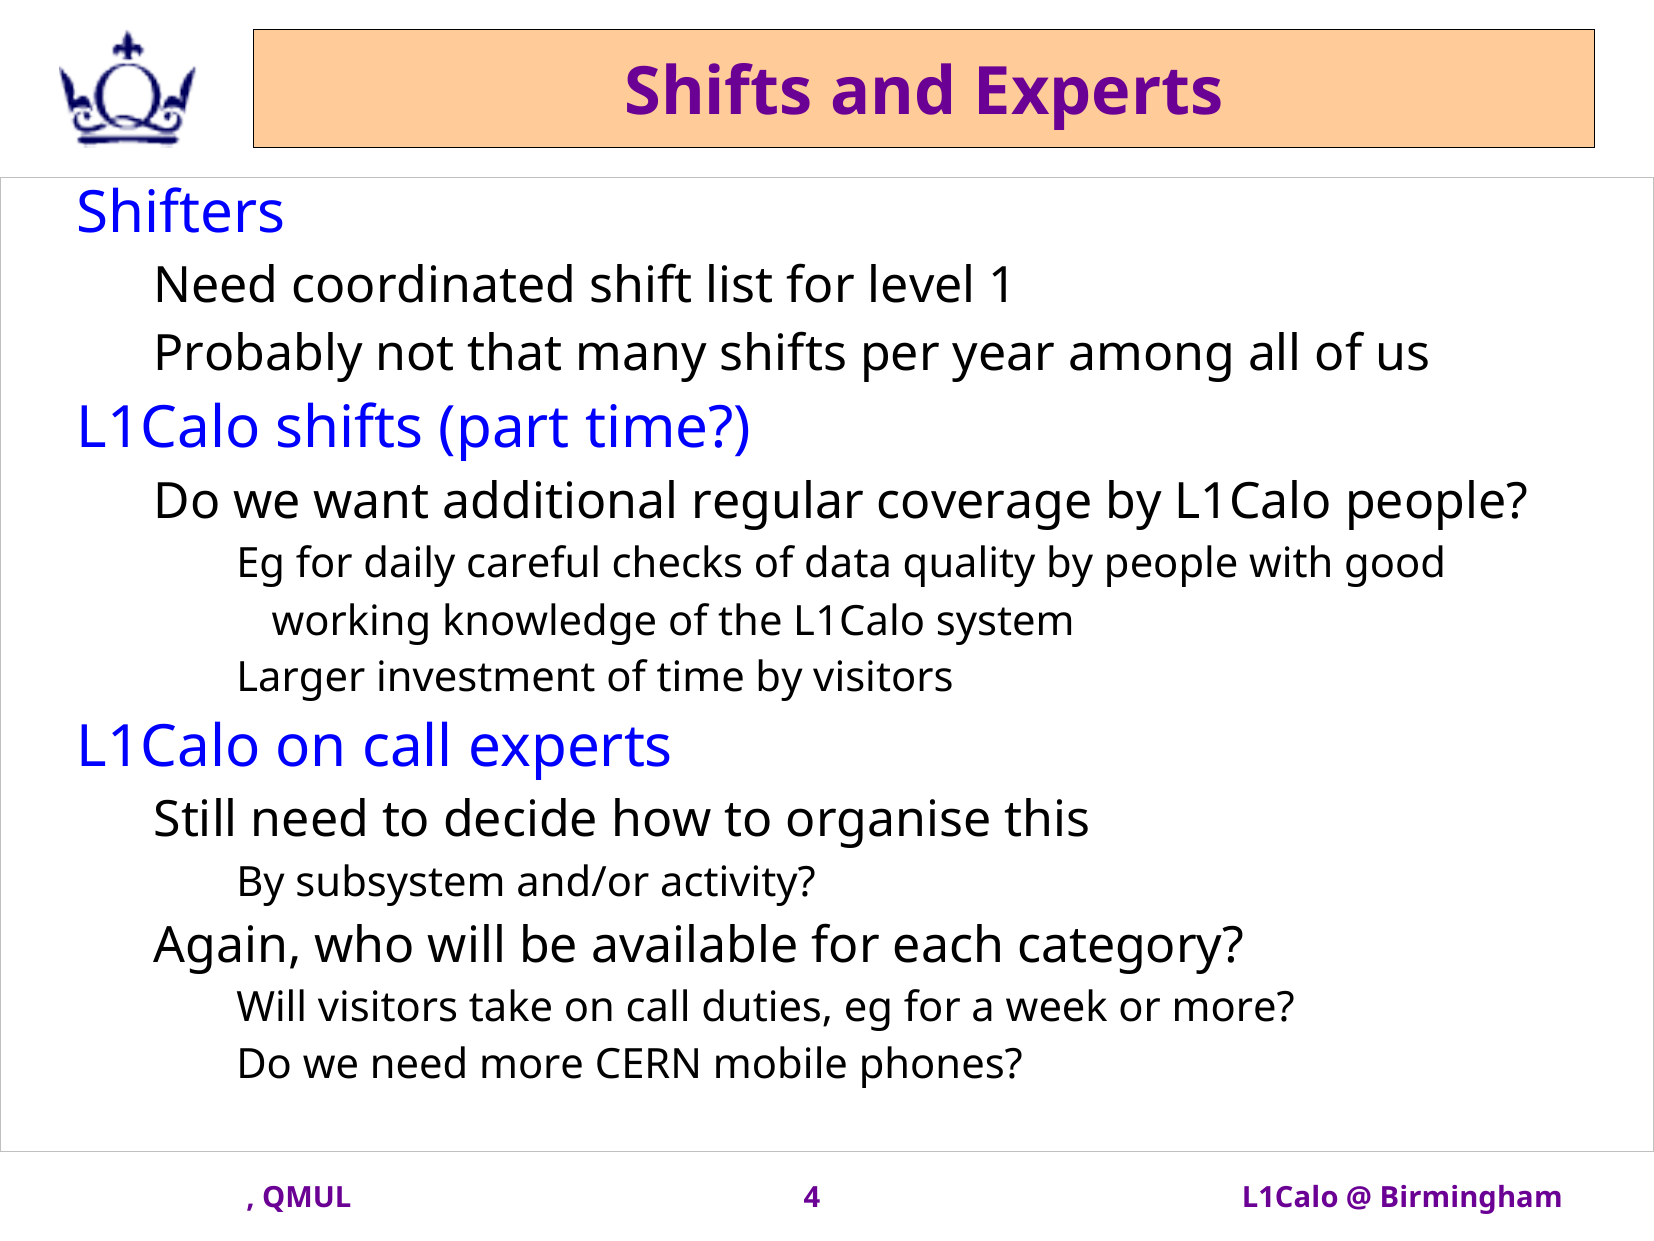

# Shifts and Experts
Shifters
Need coordinated shift list for level 1
Probably not that many shifts per year among all of us
L1Calo shifts (part time?)
Do we want additional regular coverage by L1Calo people?
Eg for daily careful checks of data quality by people with good working knowledge of the L1Calo system
Larger investment of time by visitors
L1Calo on call experts
Still need to decide how to organise this
By subsystem and/or activity?
Again, who will be available for each category?
Will visitors take on call duties, eg for a week or more?
Do we need more CERN mobile phones?